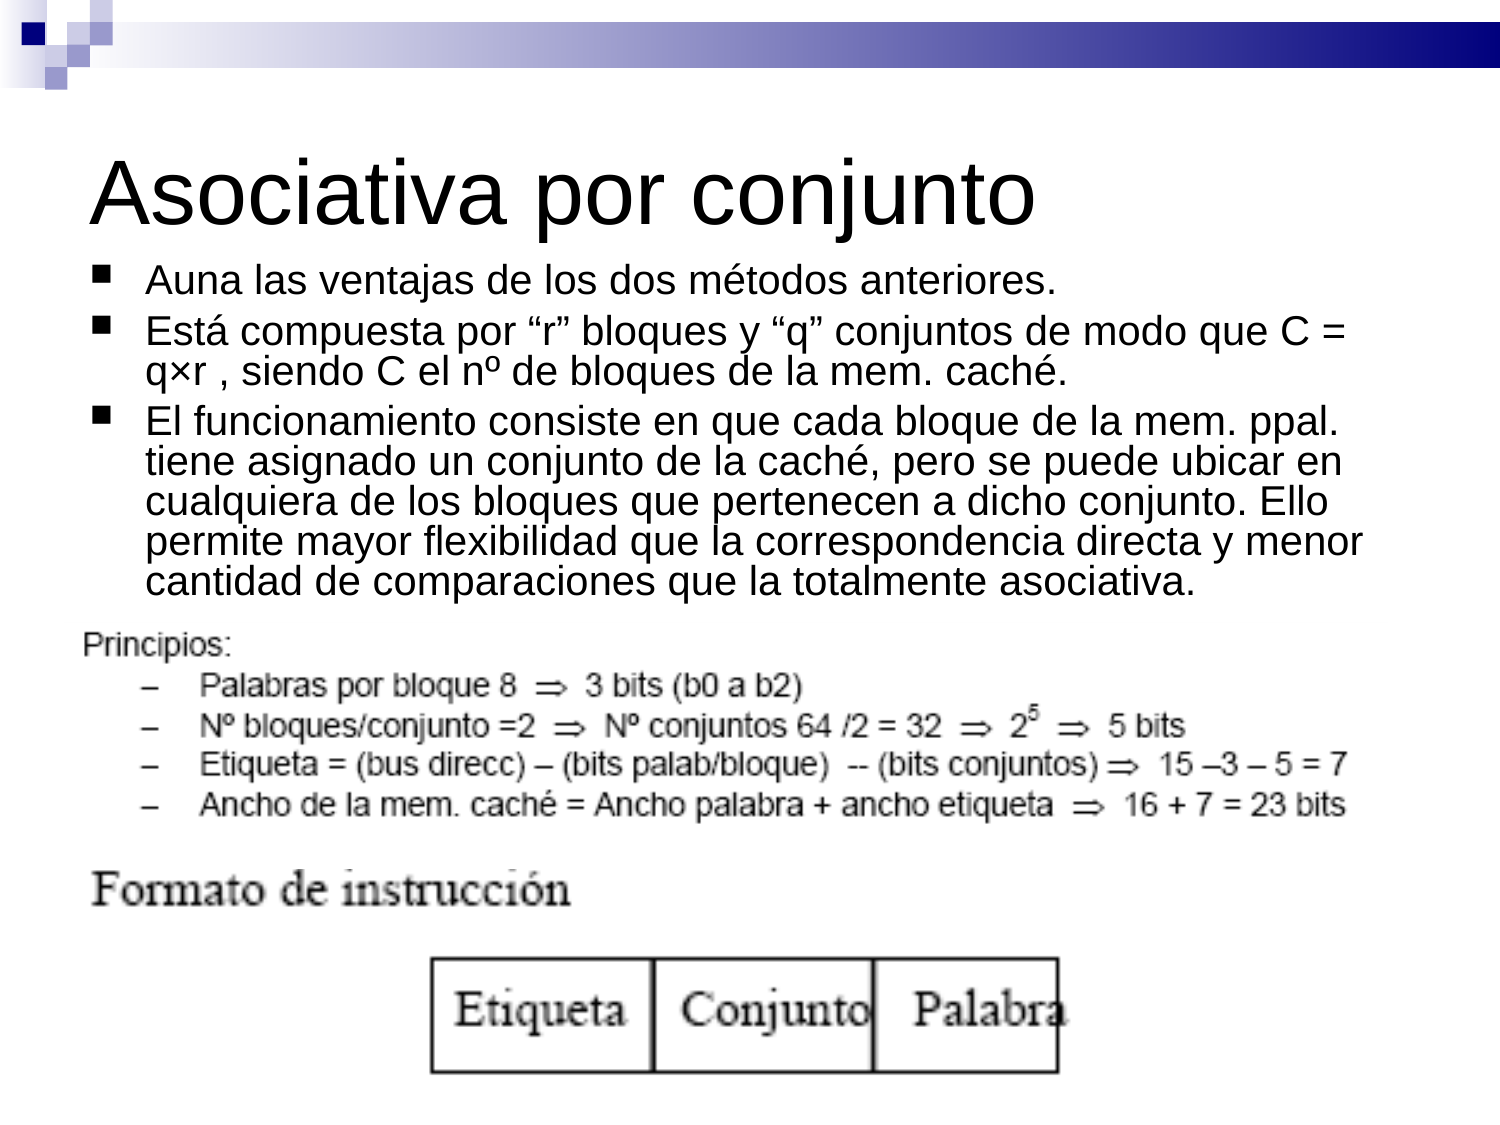

# Asociativa por conjunto
Auna las ventajas de los dos métodos anteriores.
Está compuesta por “r” bloques y “q” conjuntos de modo que C = q×r , siendo C el nº de bloques de la mem. caché.
El funcionamiento consiste en que cada bloque de la mem. ppal. tiene asignado un conjunto de la caché, pero se puede ubicar en cualquiera de los bloques que pertenecen a dicho conjunto. Ello permite mayor flexibilidad que la correspondencia directa y menor cantidad de comparaciones que la totalmente asociativa.